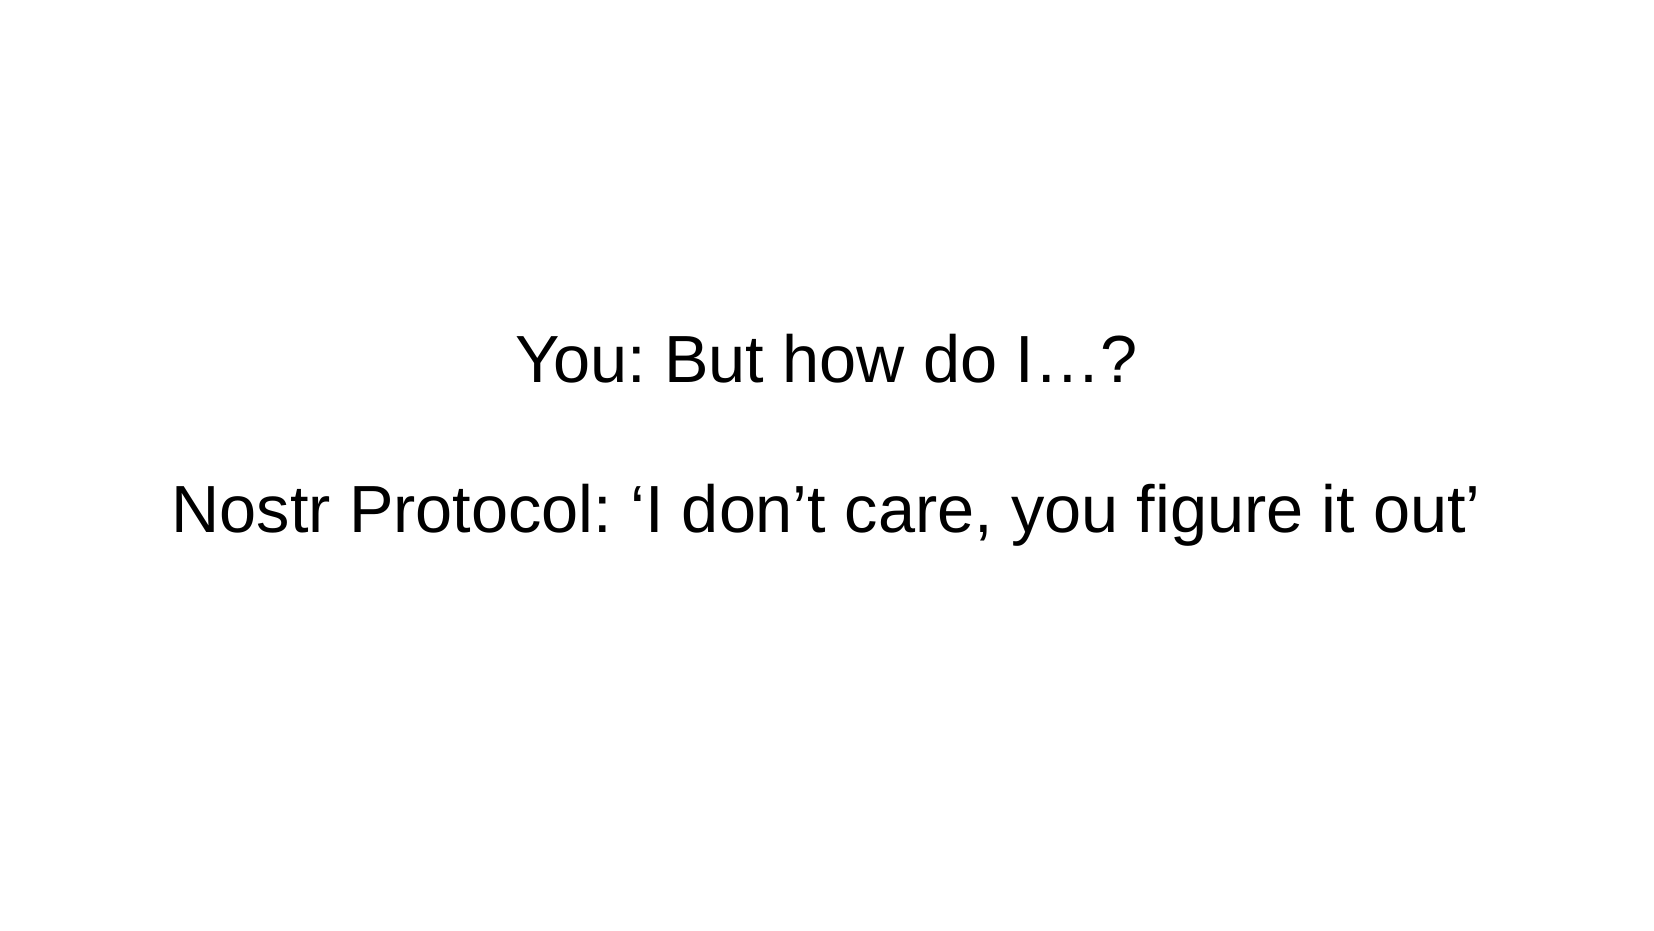

# You: But how do I…?
Nostr Protocol: ‘I don’t care, you figure it out’